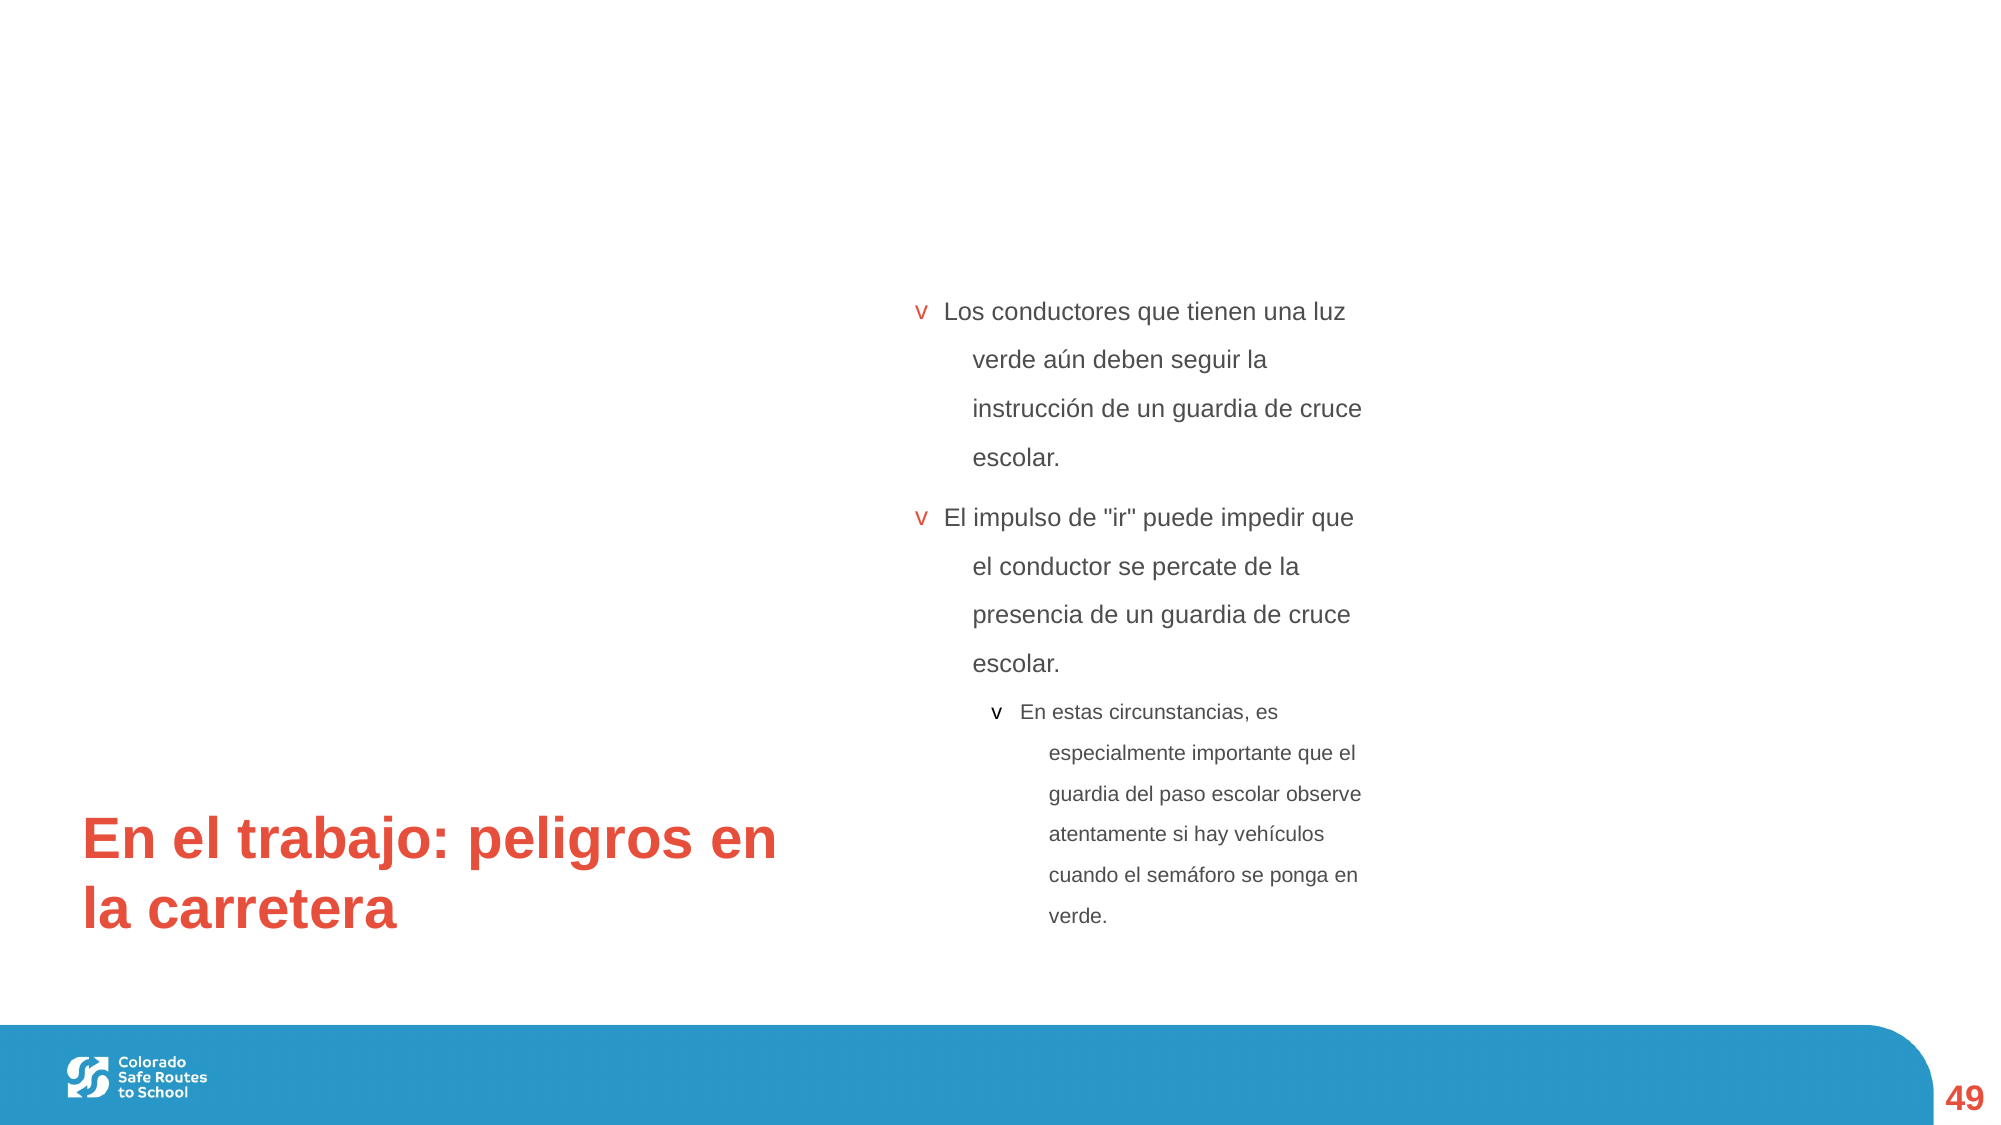

# En el trabajo: peligros en la carretera
Los conductores que tienen una luz verde aún deben seguir la instrucción de un guardia de cruce escolar.
El impulso de "ir" puede impedir que el conductor se percate de la presencia de un guardia de cruce escolar.
En estas circunstancias, es especialmente importante que el guardia del paso escolar observe atentamente si hay vehículos cuando el semáforo se ponga en verde.
49